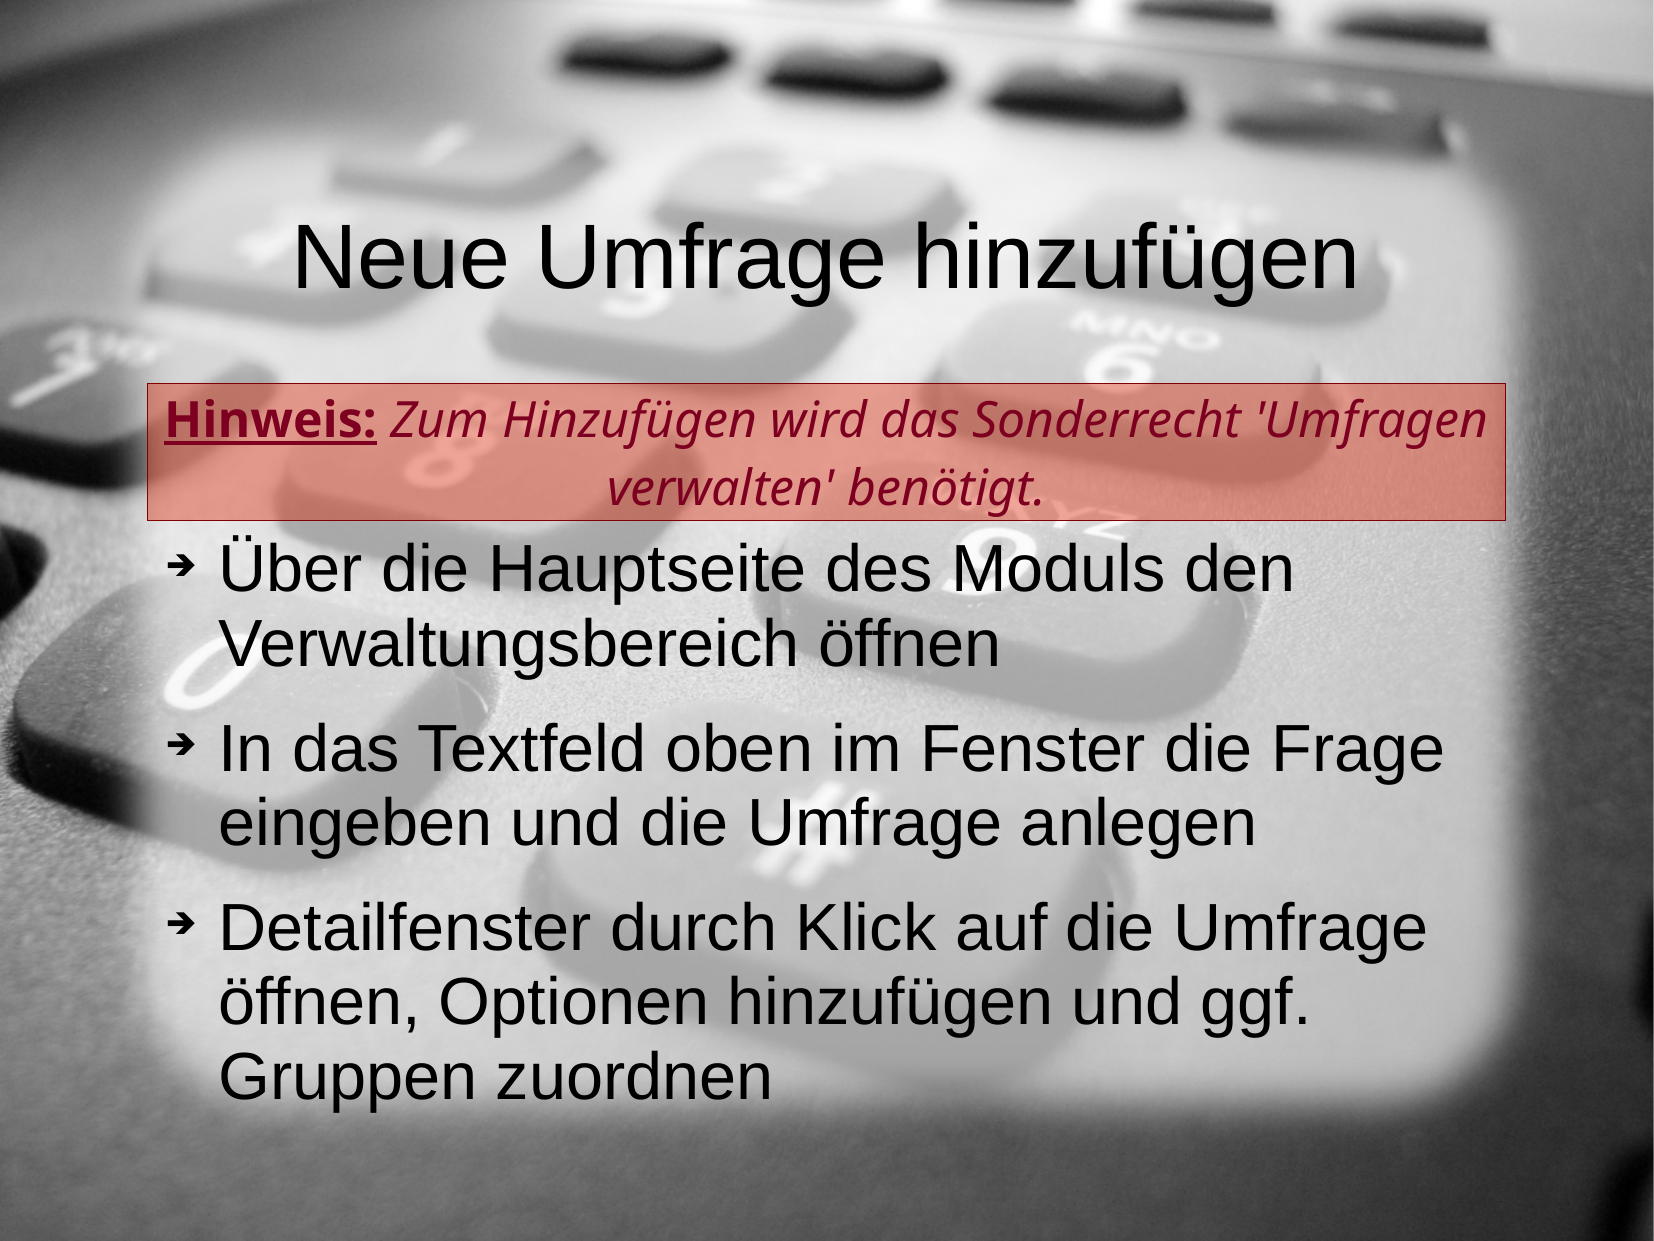

# Neue Umfrage hinzufügen
Hinweis: Zum Hinzufügen wird das Sonderrecht 'Umfragen verwalten' benötigt.
Über die Hauptseite des Moduls den Verwaltungsbereich öffnen
In das Textfeld oben im Fenster die Frage eingeben und die Umfrage anlegen
Detailfenster durch Klick auf die Umfrage öffnen, Optionen hinzufügen und ggf. Gruppen zuordnen